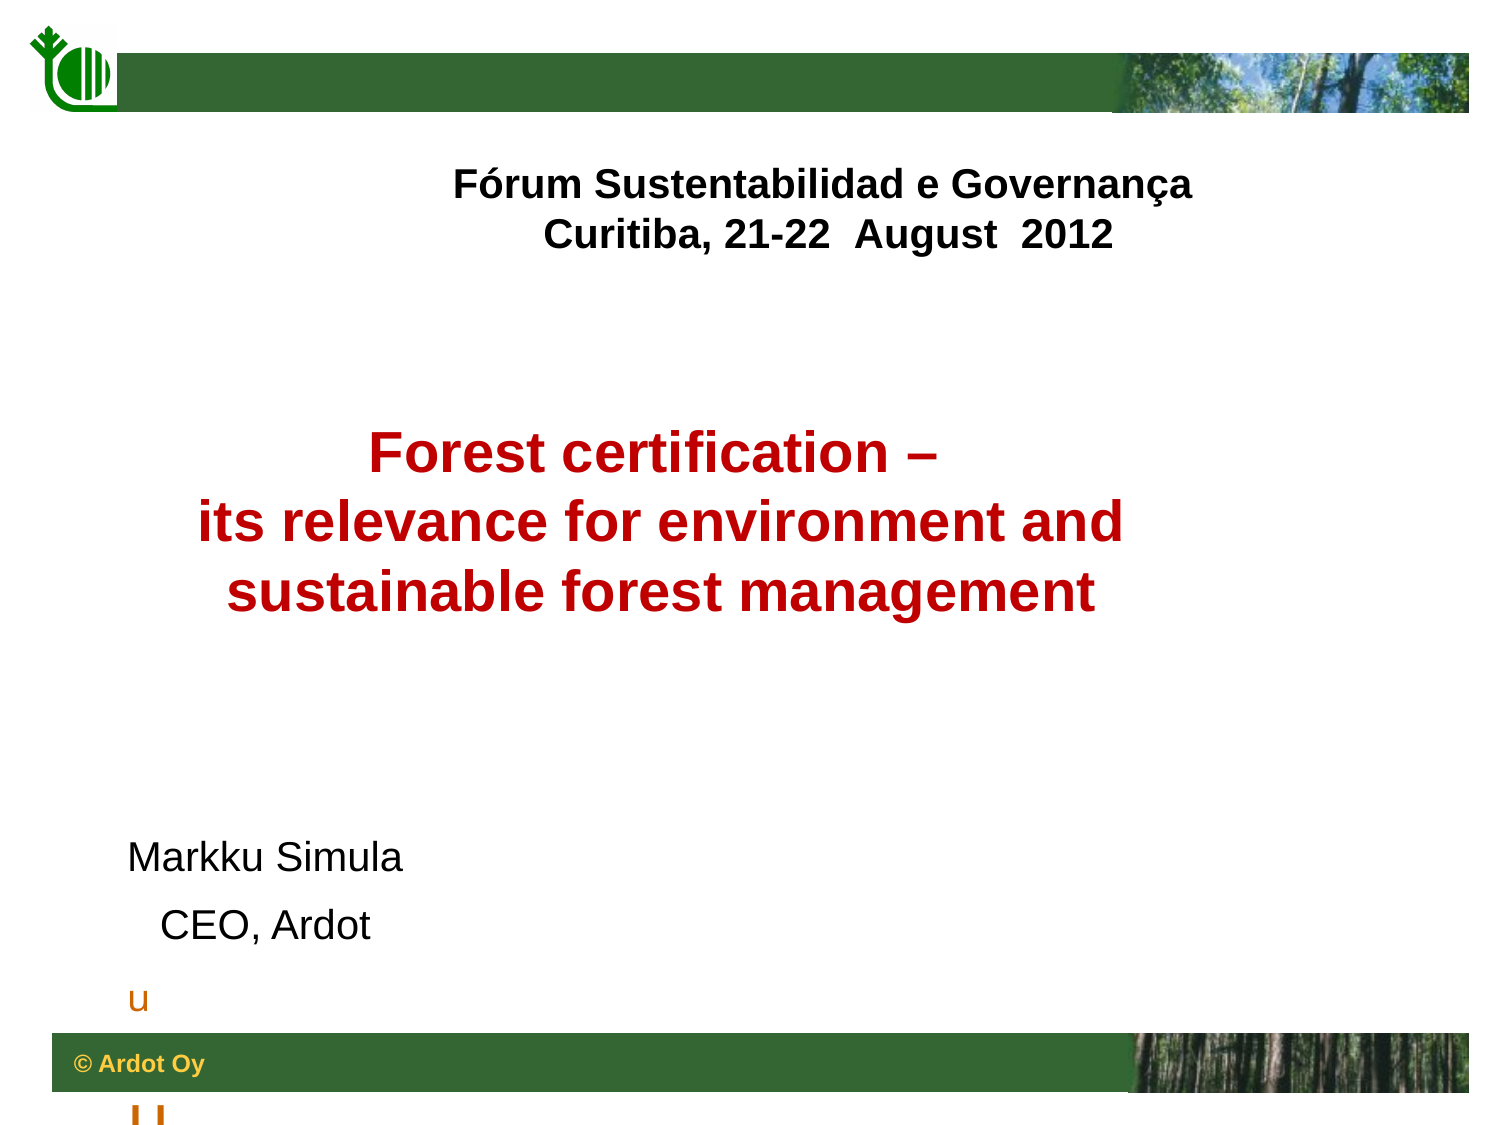

Fórum Sustentabilidad e Governança
Curitiba, 21-22 August 2012
# Forest certification – its relevance for environment and sustainable forest management
Markku Simula
CEO, Ardot